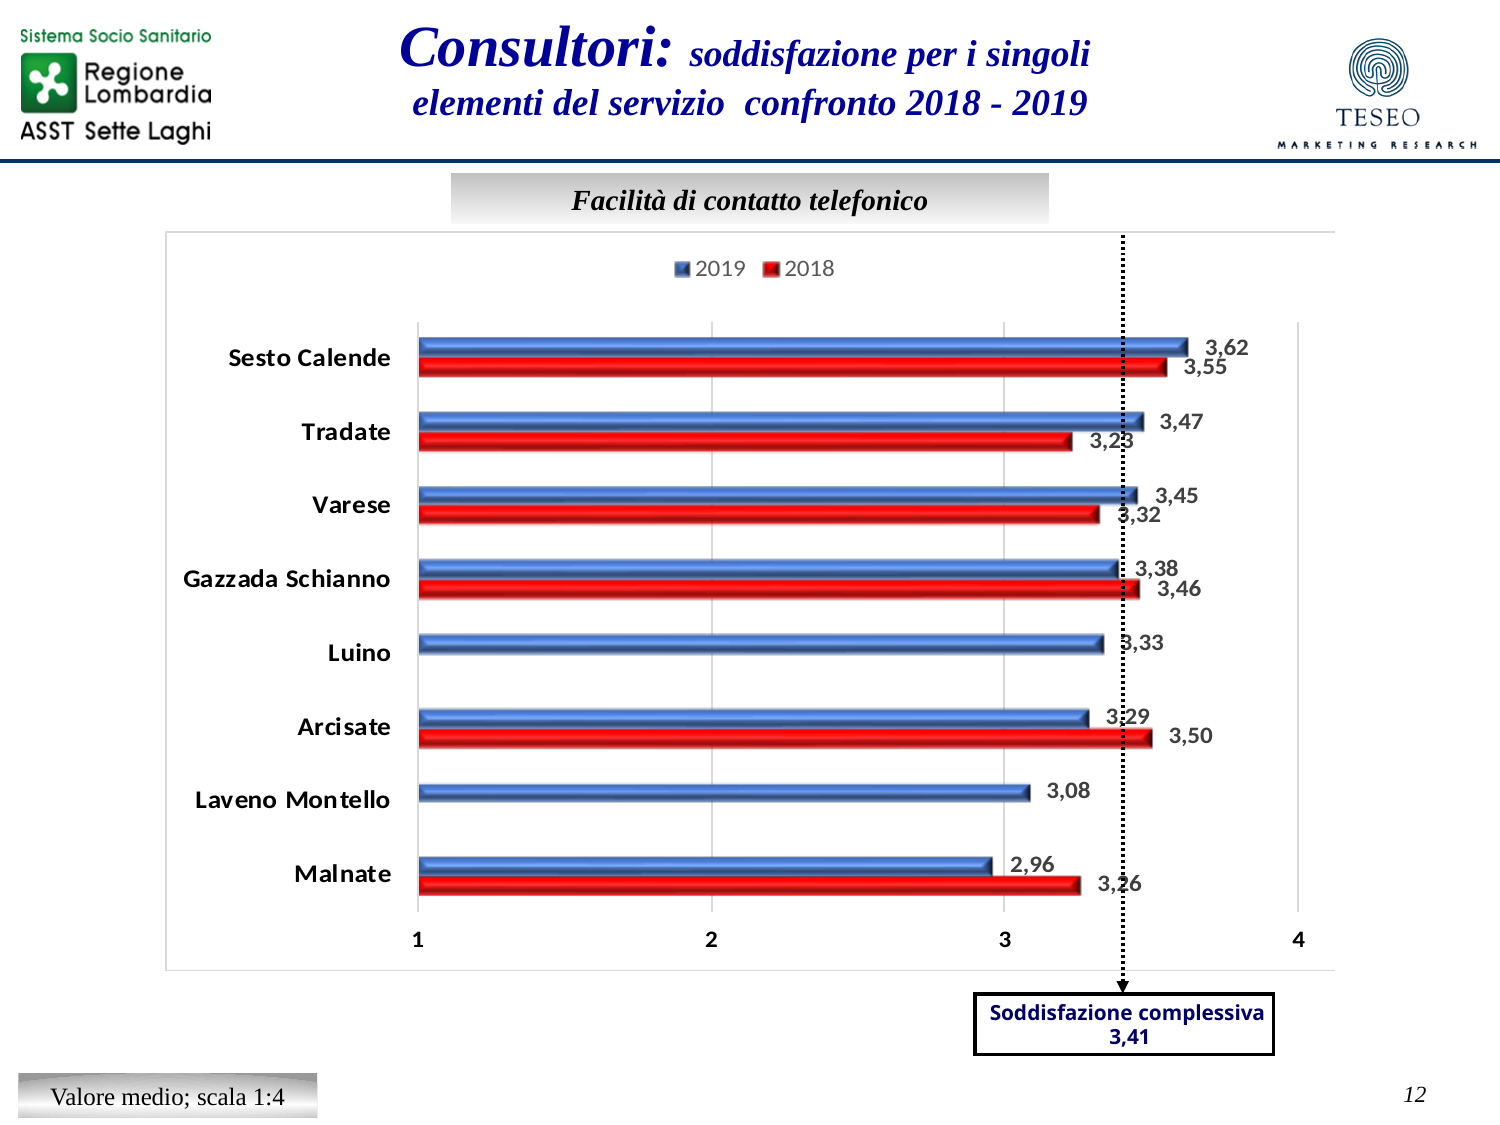

Consultori: soddisfazione per i singoli
elementi del servizio confronto 2018 - 2019
Facilità di contatto telefonico
Soddisfazione complessiva
3,41
Valore medio; scala 1:4